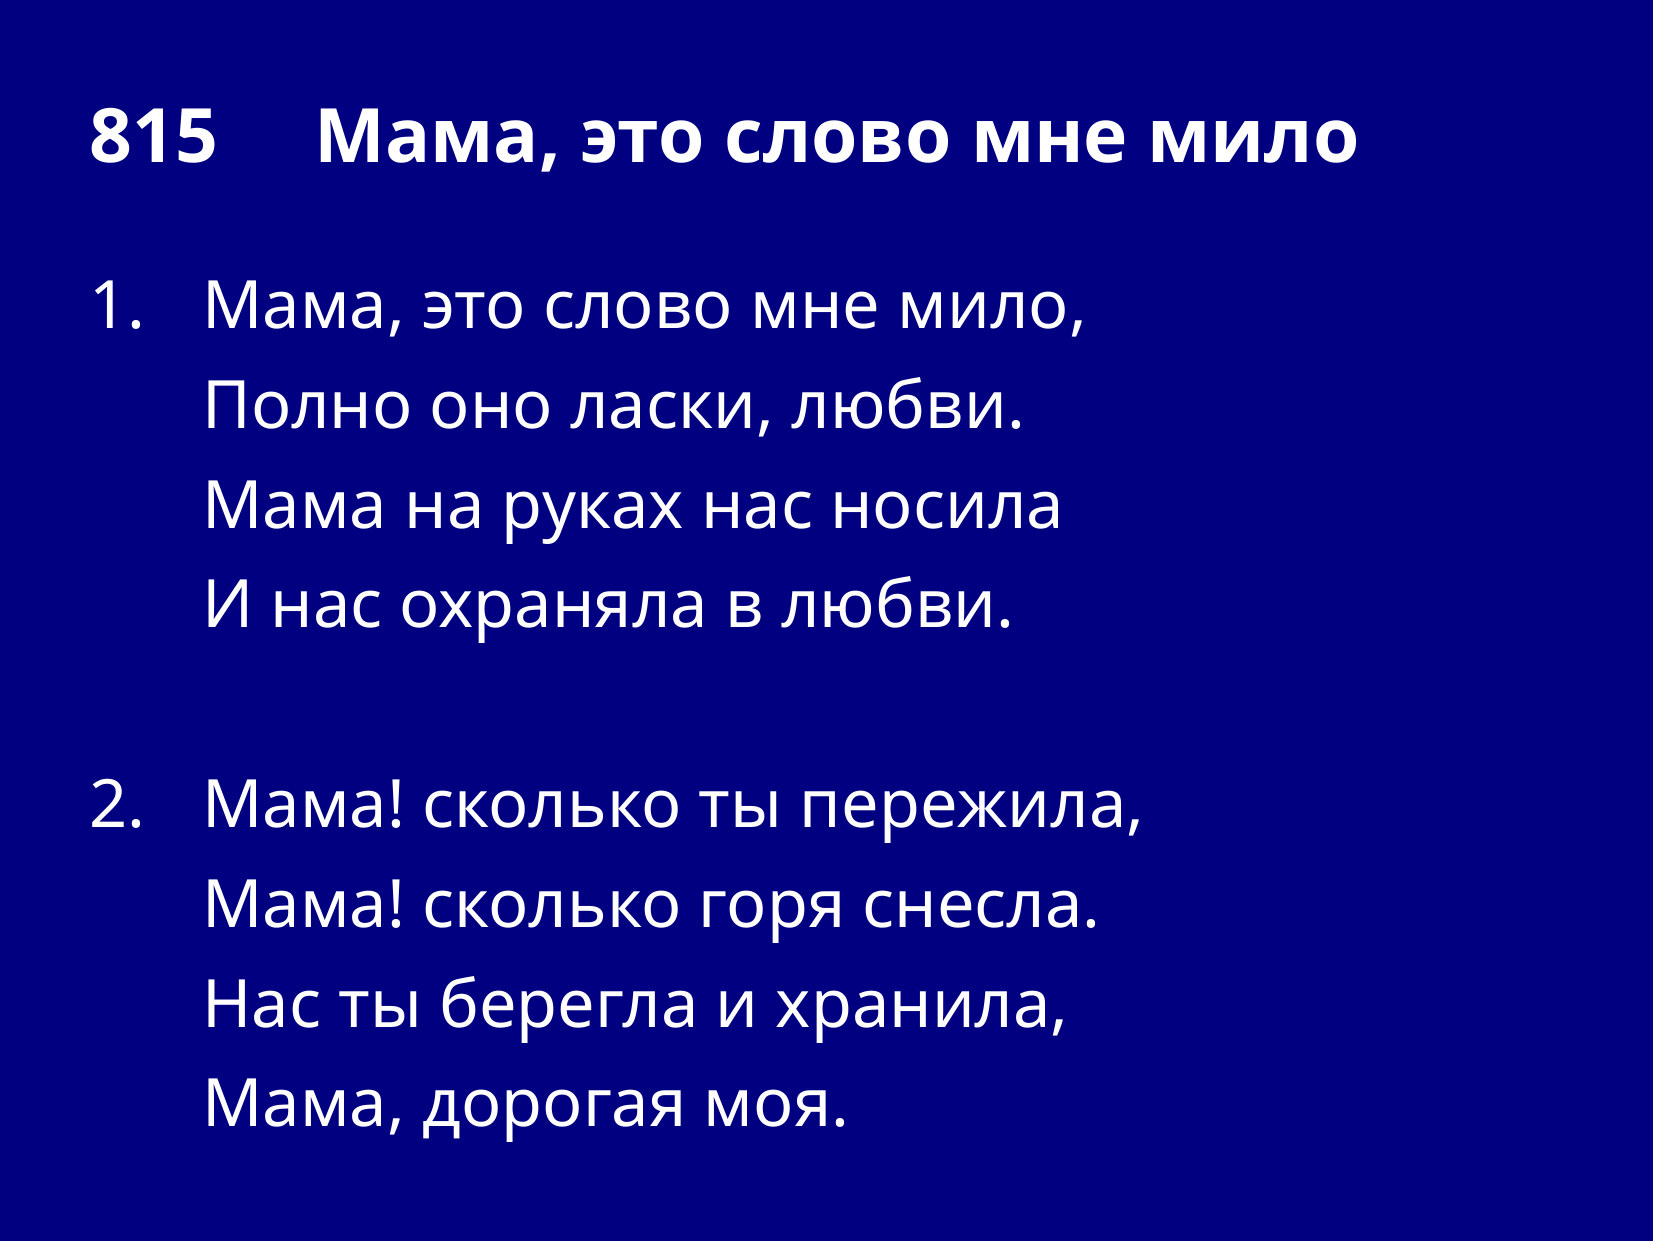

815	Мама, это слово мне мило
1.	Мама, это слово мне мило,
	Полно оно ласки, любви.
	Мама на руках нас носила
	И нас охраняла в любви.
2.	Мама! сколько ты пережила,
	Мама! сколько горя снесла.
	Нас ты берегла и хранила,
	Мама, дорогая моя.